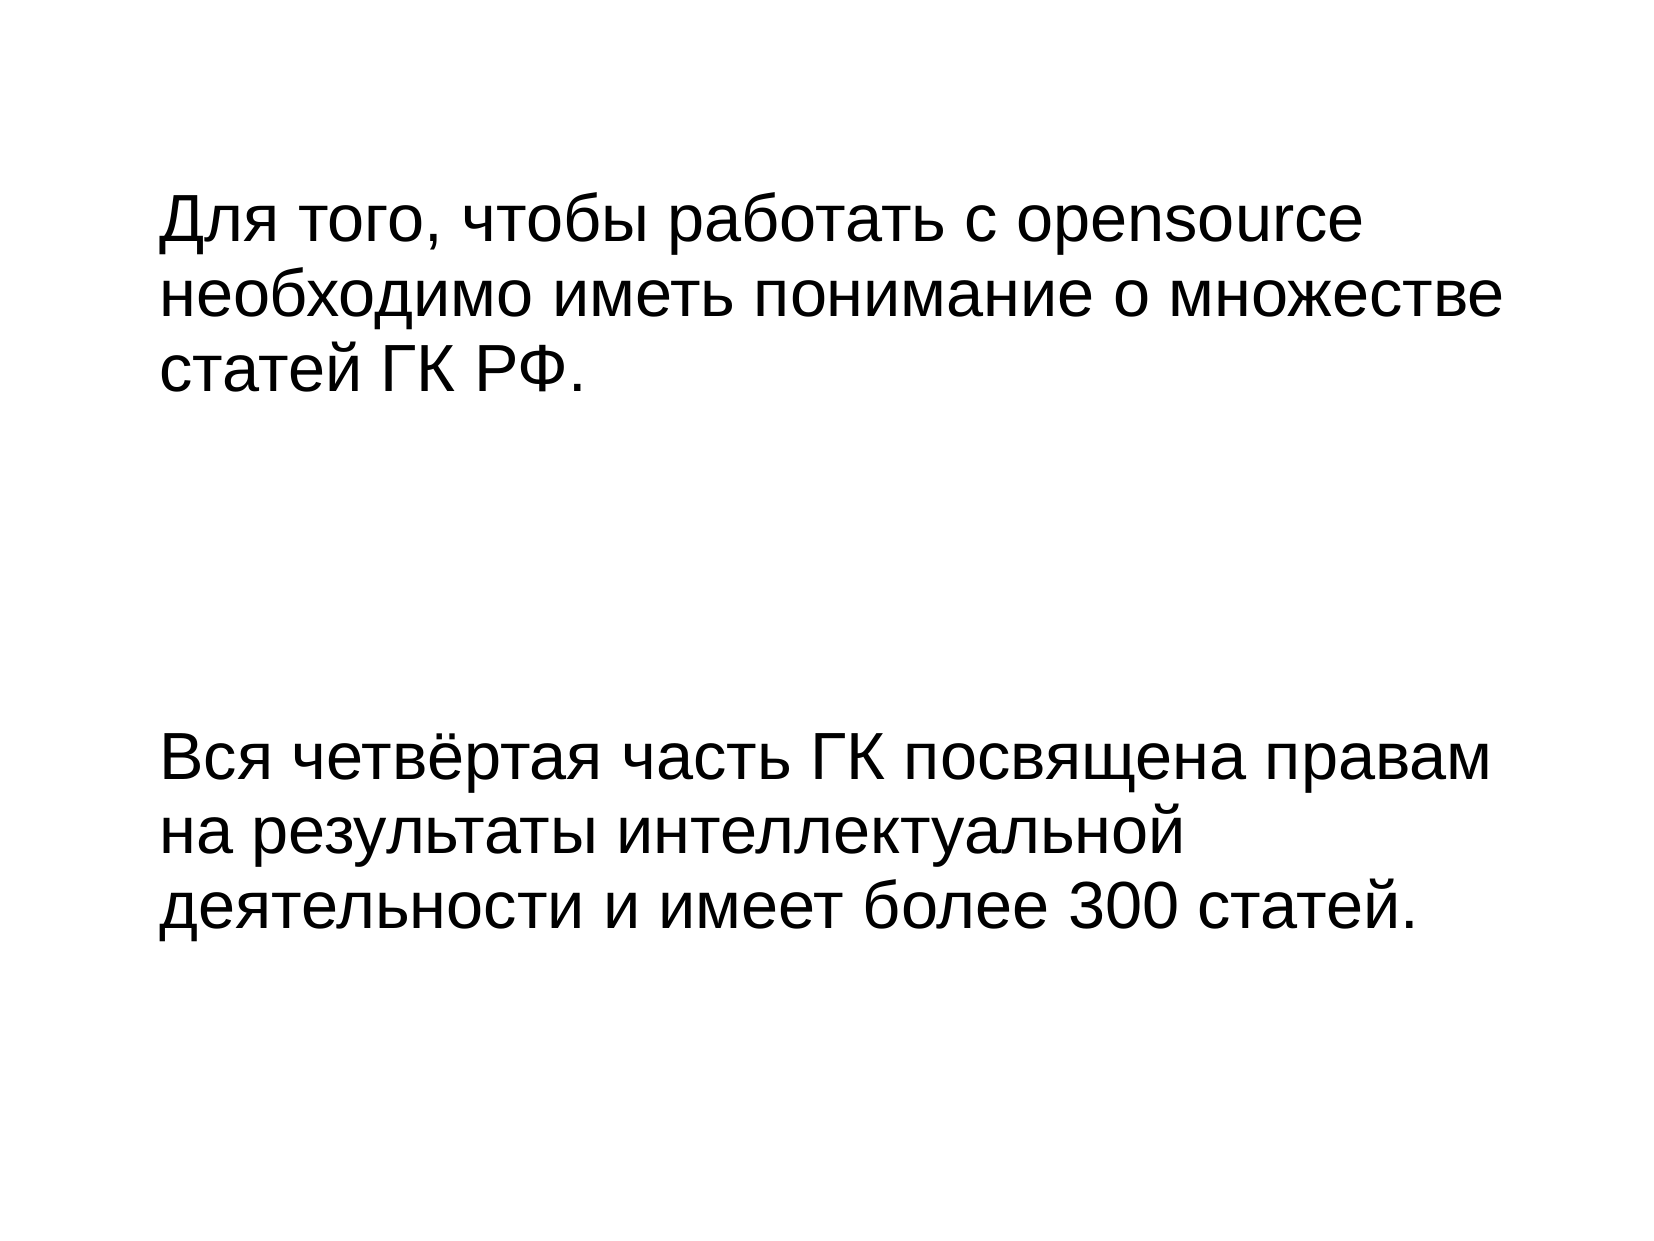

# Для того, чтобы работать с opensource необходимо иметь понимание о множестве статей ГК РФ.
Вся четвёртая часть ГК посвящена правам на результаты интеллектуальной деятельности и имеет более 300 статей.